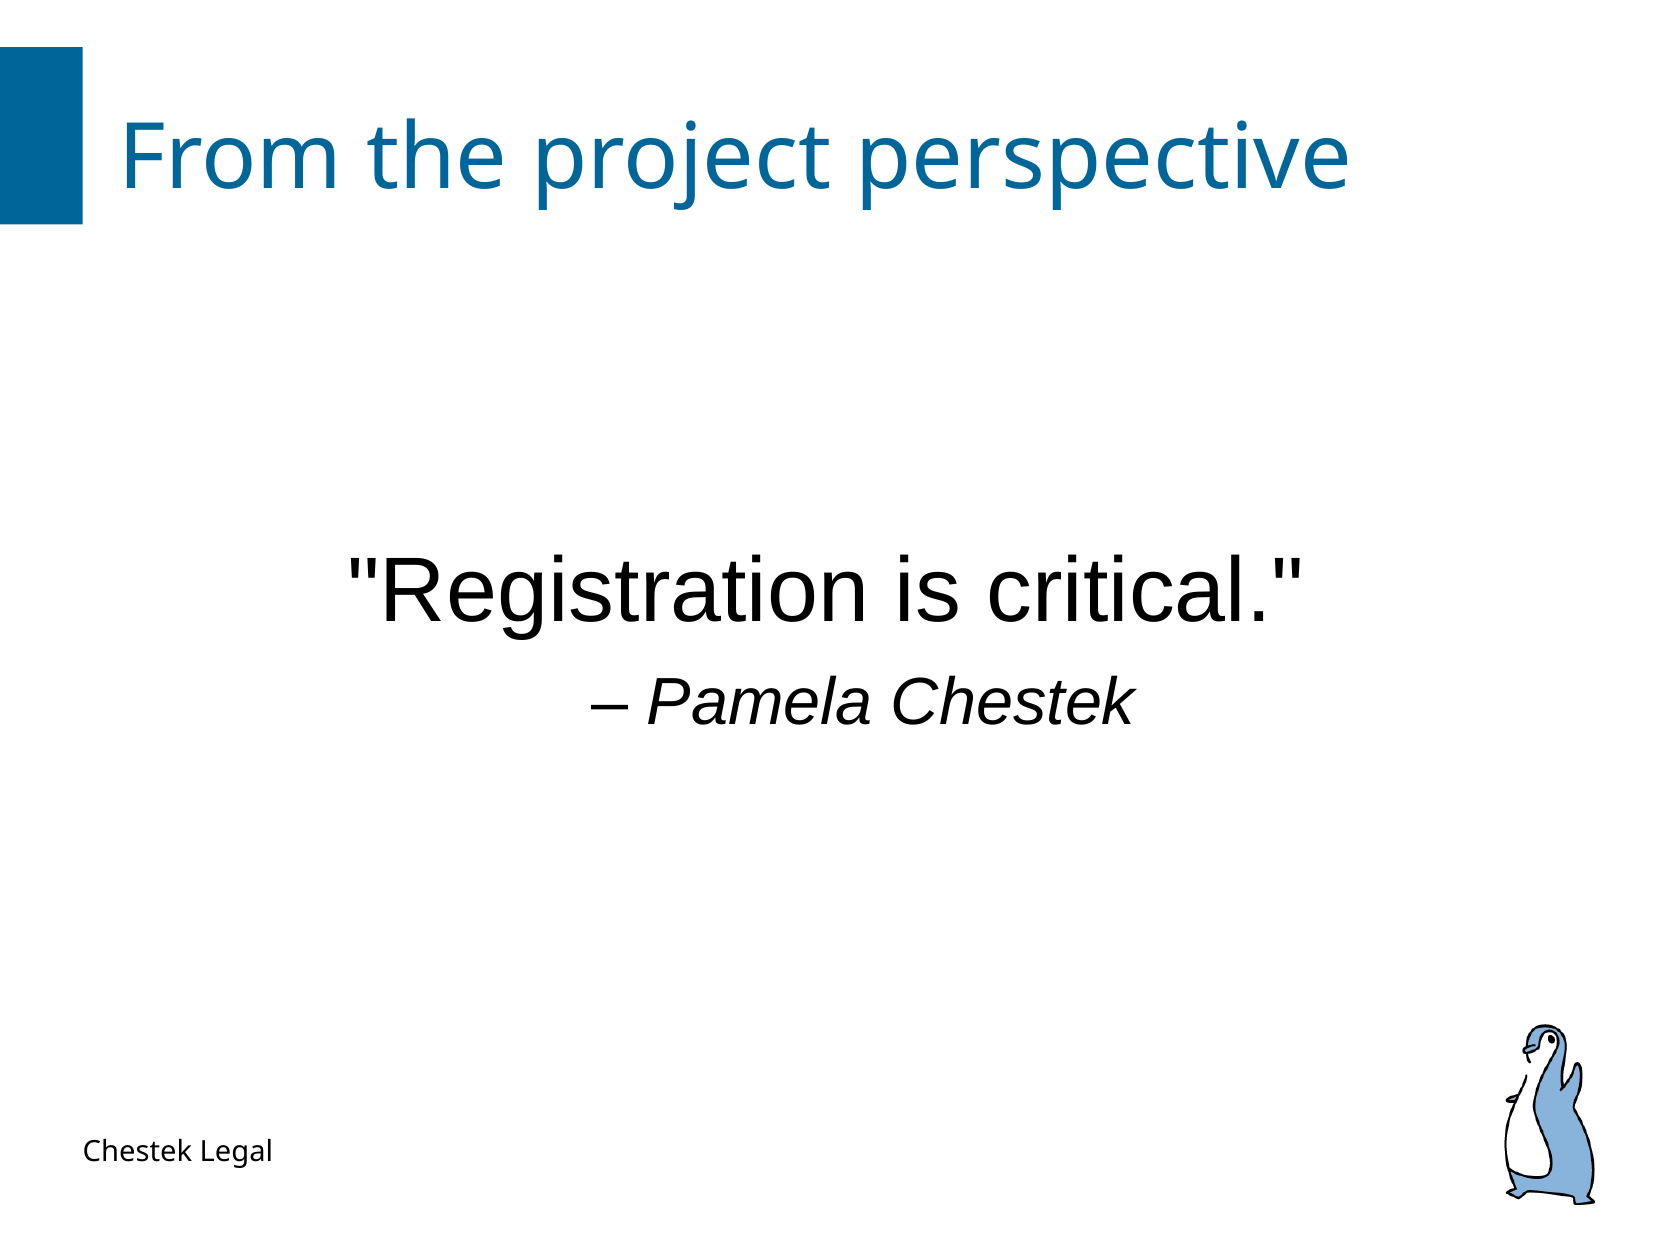

# From the project perspective
"Registration is critical."
	– Pamela Chestek
9